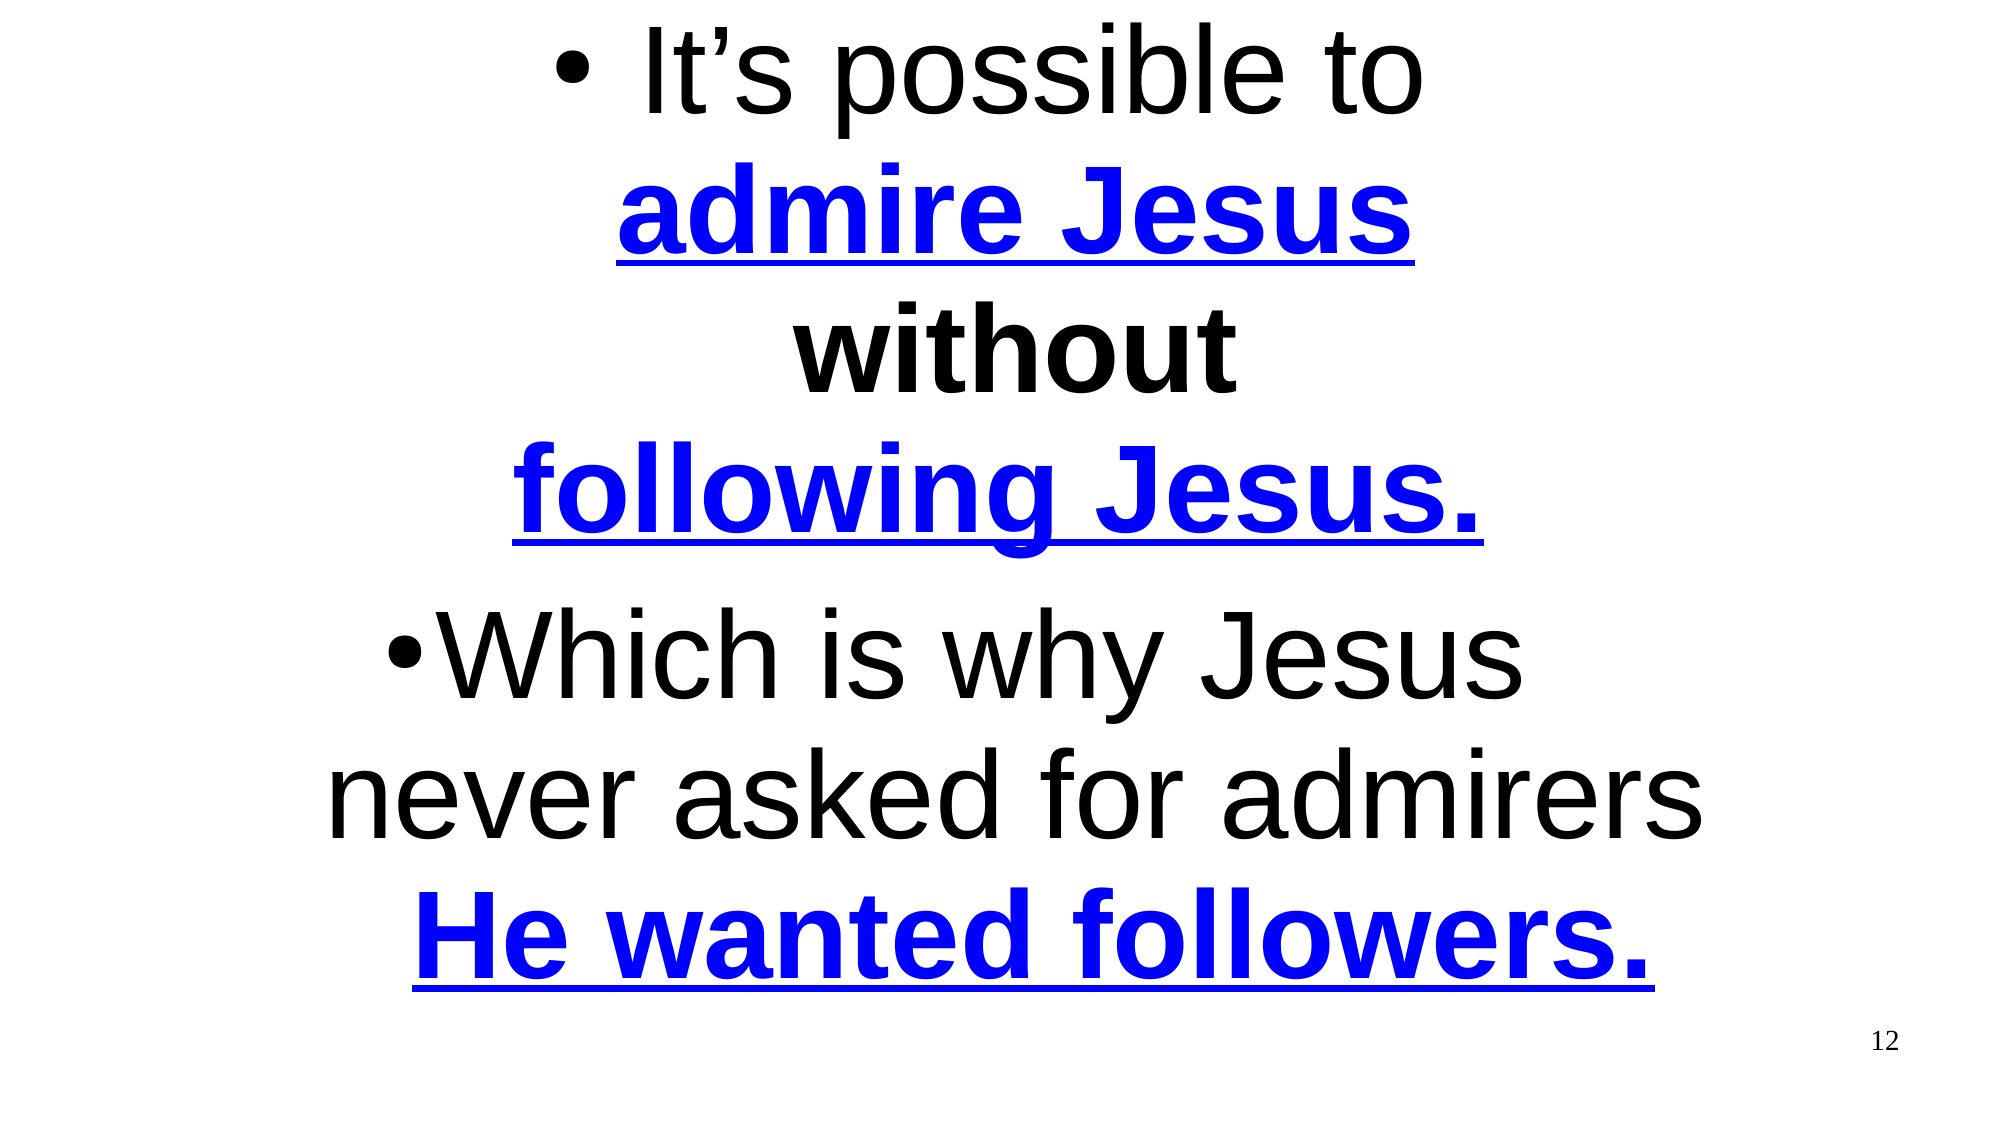

# It’s possible to admire Jesus without following Jesus.
Which is why Jesus
never asked for admirers
He wanted followers.
12